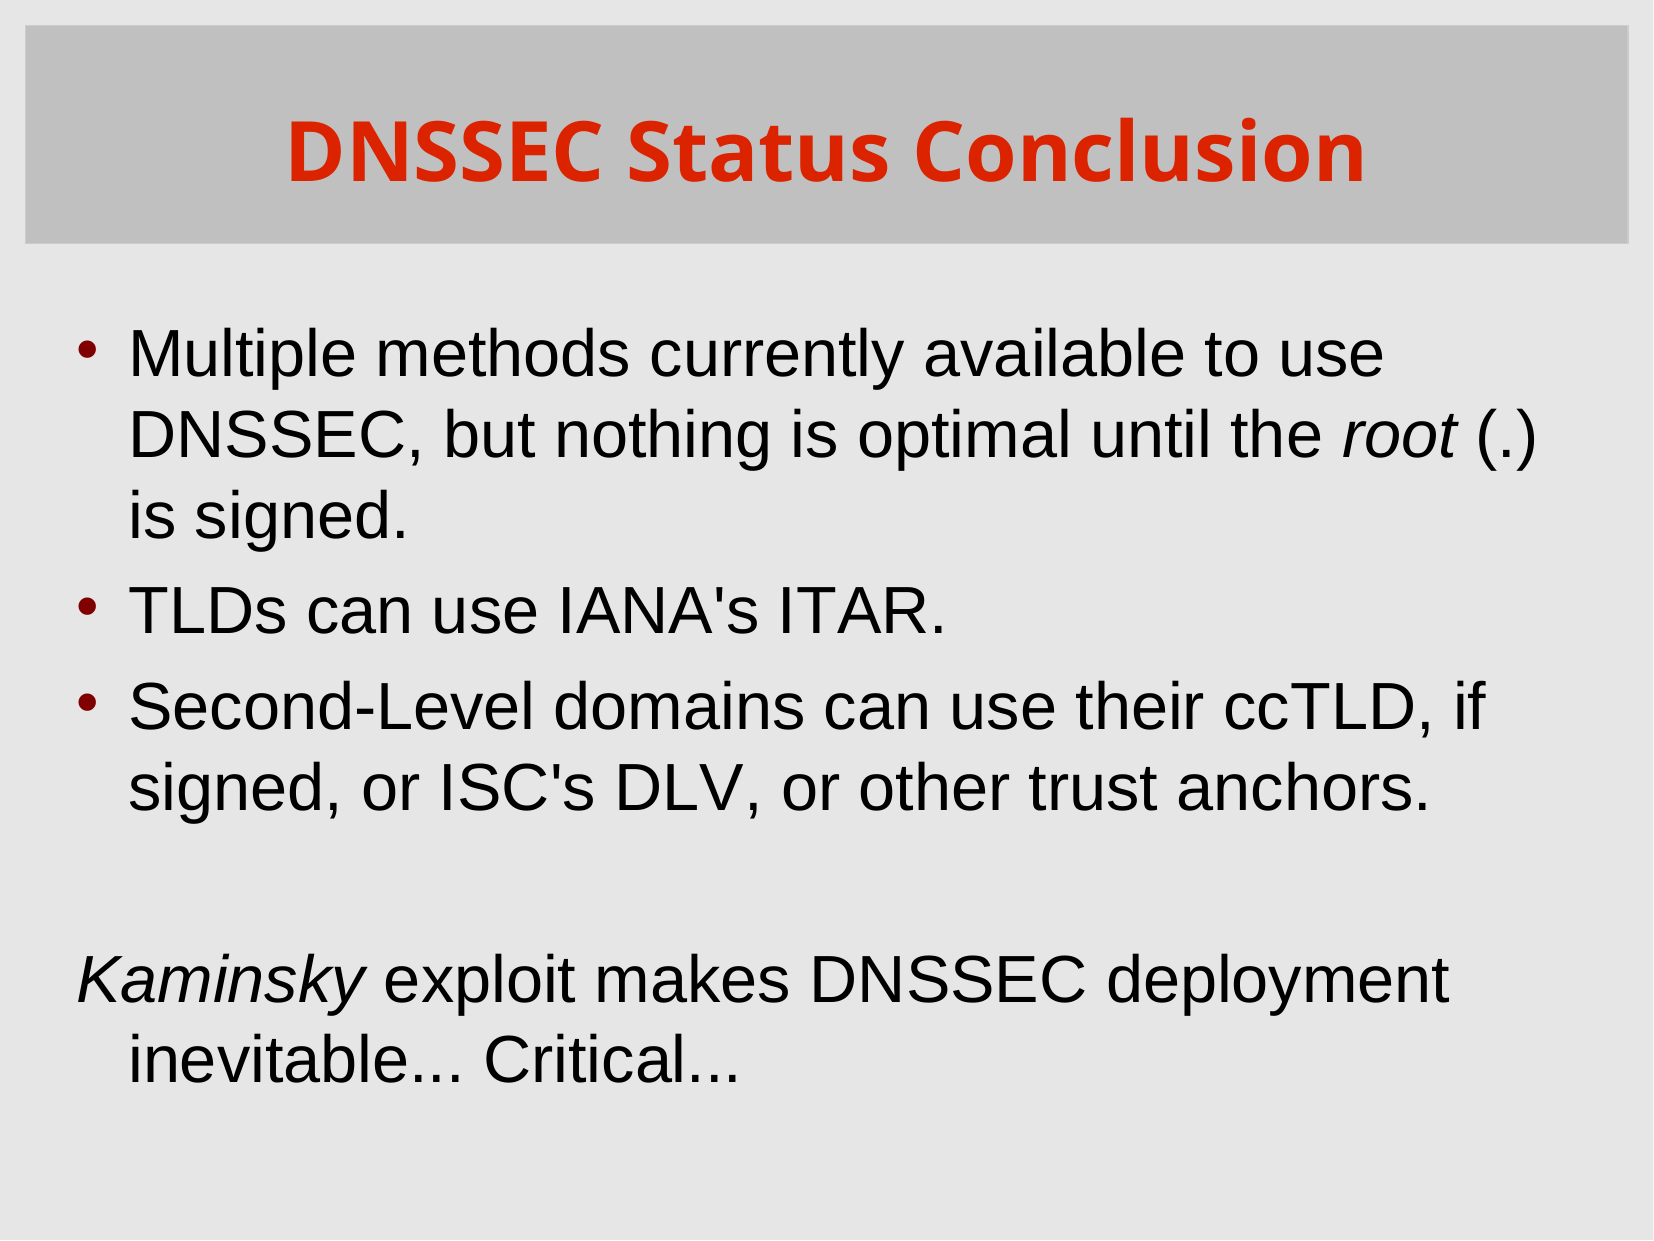

# DNSSEC Status Conclusion
Multiple methods currently available to use DNSSEC, but nothing is optimal until the root (.) is signed.
TLDs can use IANA's ITAR.
Second-Level domains can use their ccTLD, if signed, or ISC's DLV, or other trust anchors.
Kaminsky exploit makes DNSSEC deployment inevitable... Critical...